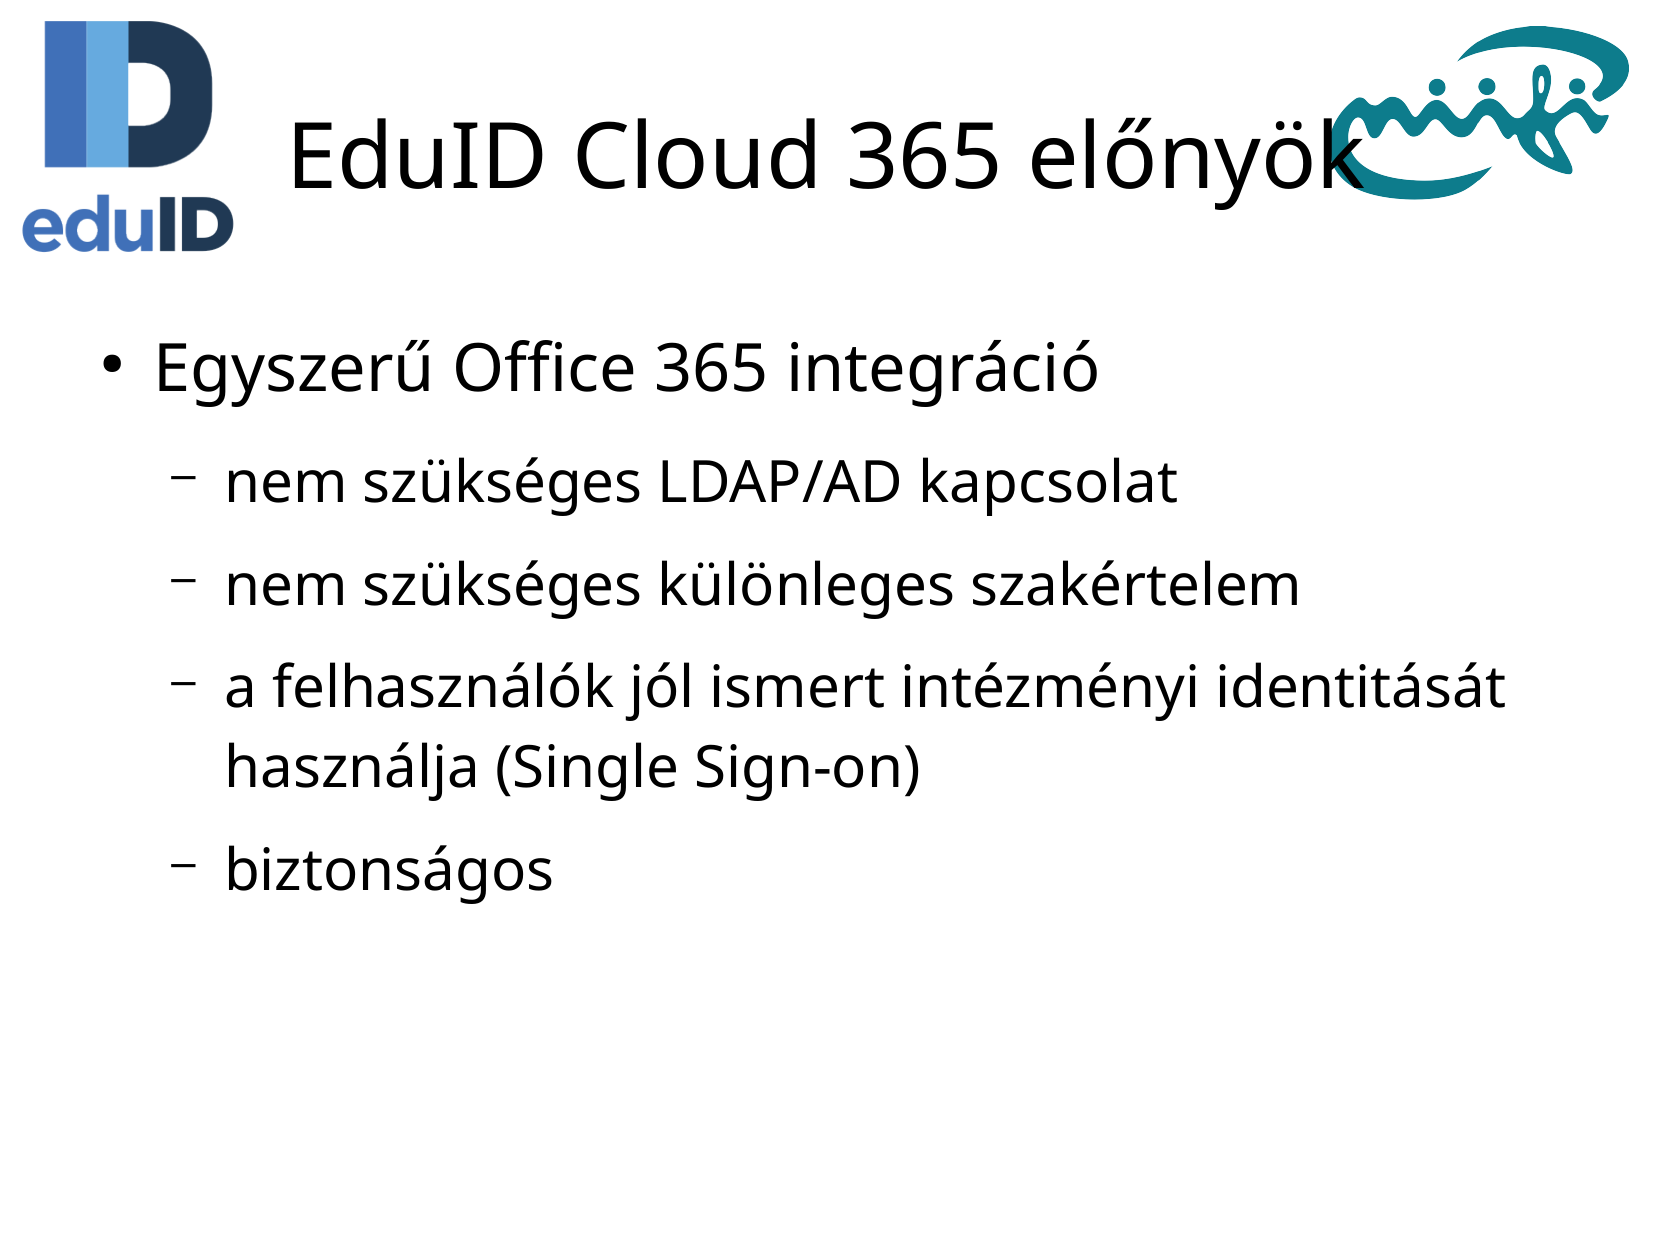

# EduID Cloud 365 előnyök
Egyszerű Office 365 integráció
nem szükséges LDAP/AD kapcsolat
nem szükséges különleges szakértelem
a felhasználók jól ismert intézményi identitását használja (Single Sign-on)
biztonságos